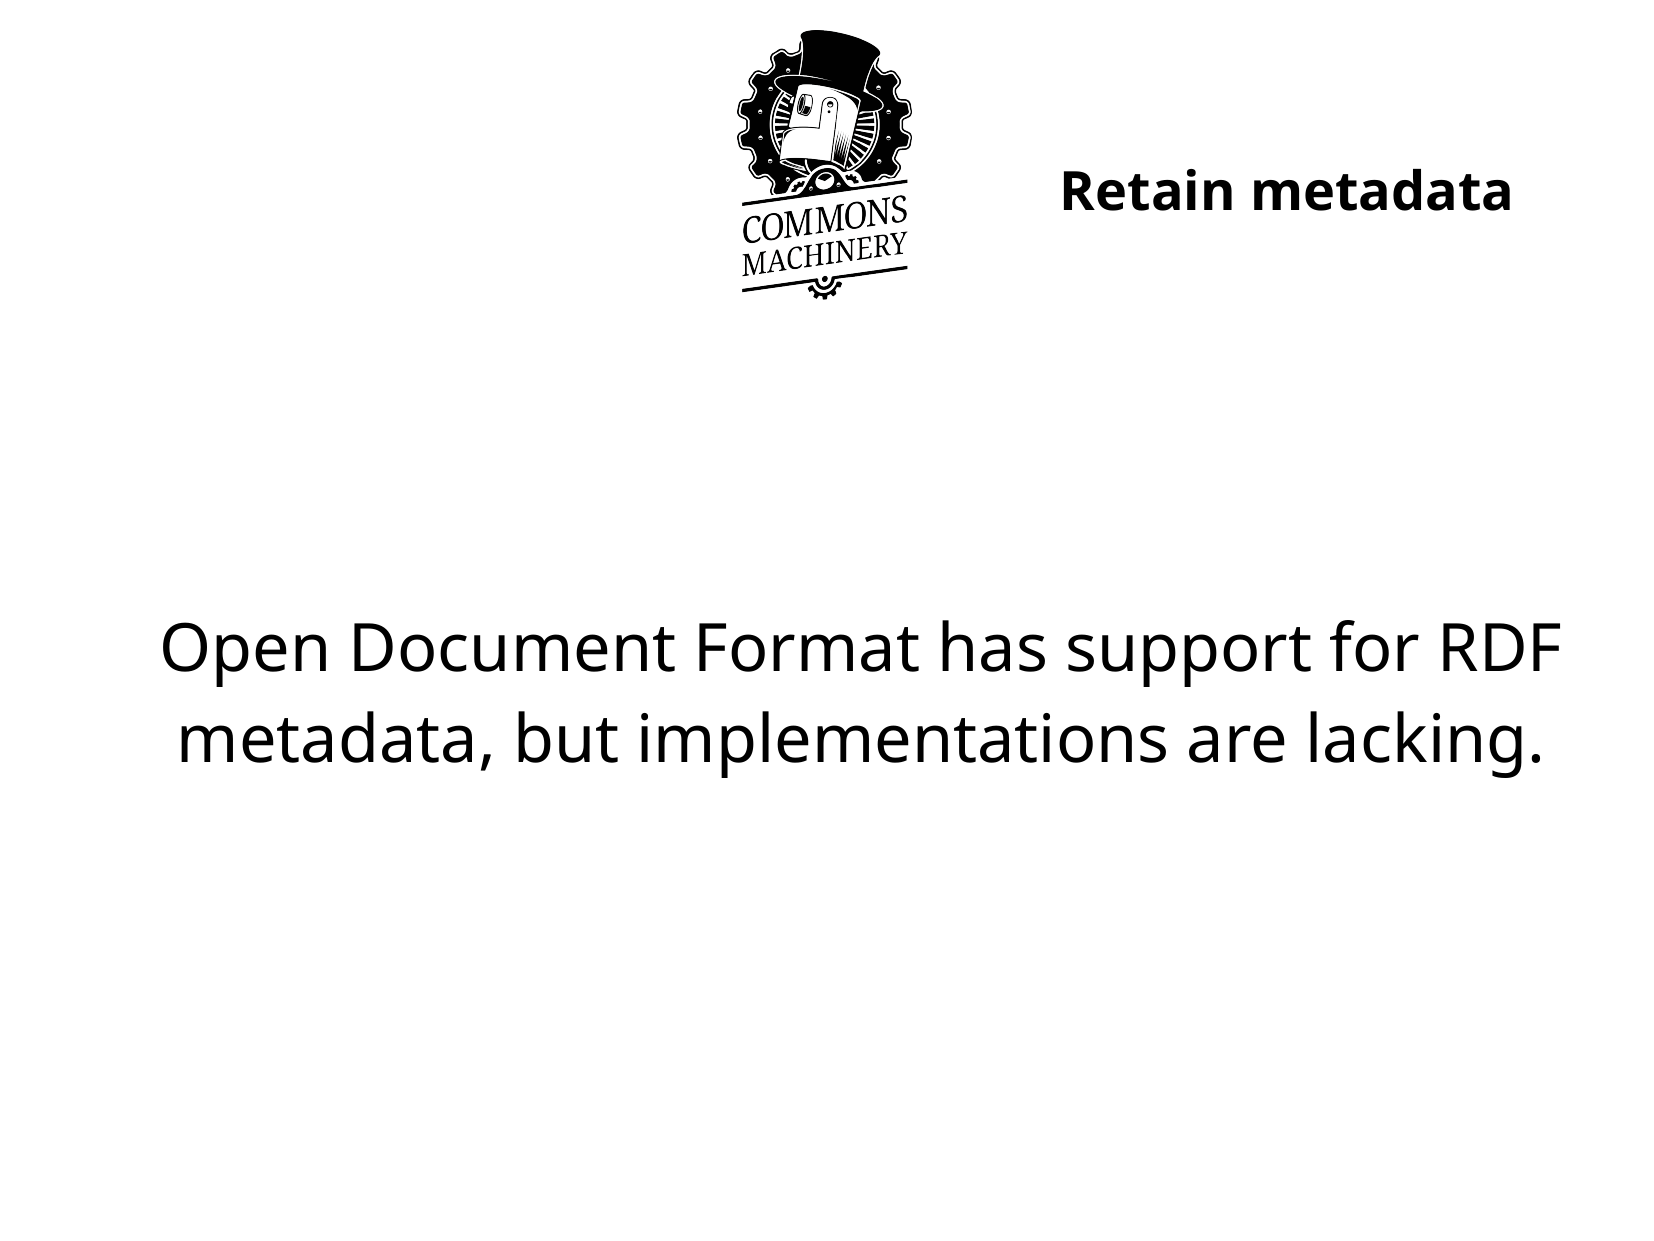

# Retain metadata
Open Document Format has support for RDF metadata, but implementations are lacking.